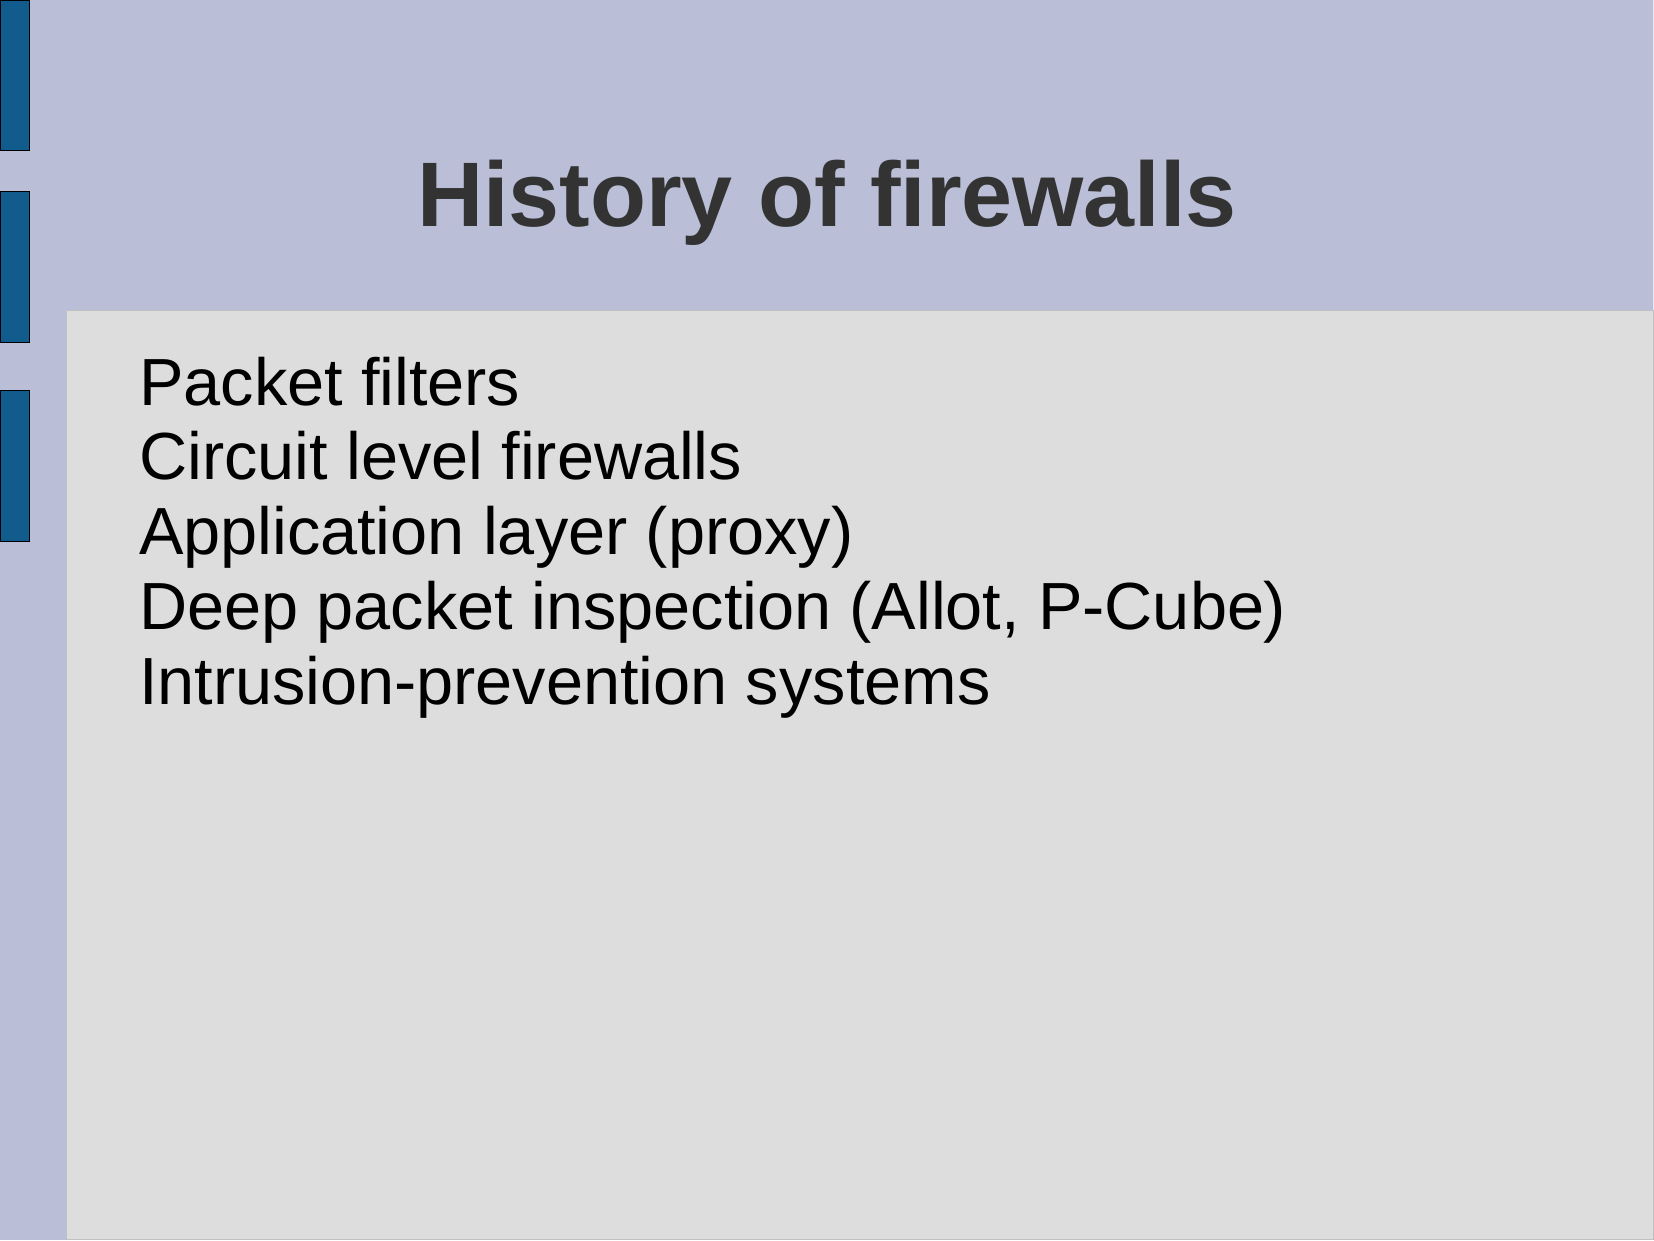

# History of firewalls
Packet filters
Circuit level firewalls
Application layer (proxy)
Deep packet inspection (Allot, P-Cube)
Intrusion-prevention systems